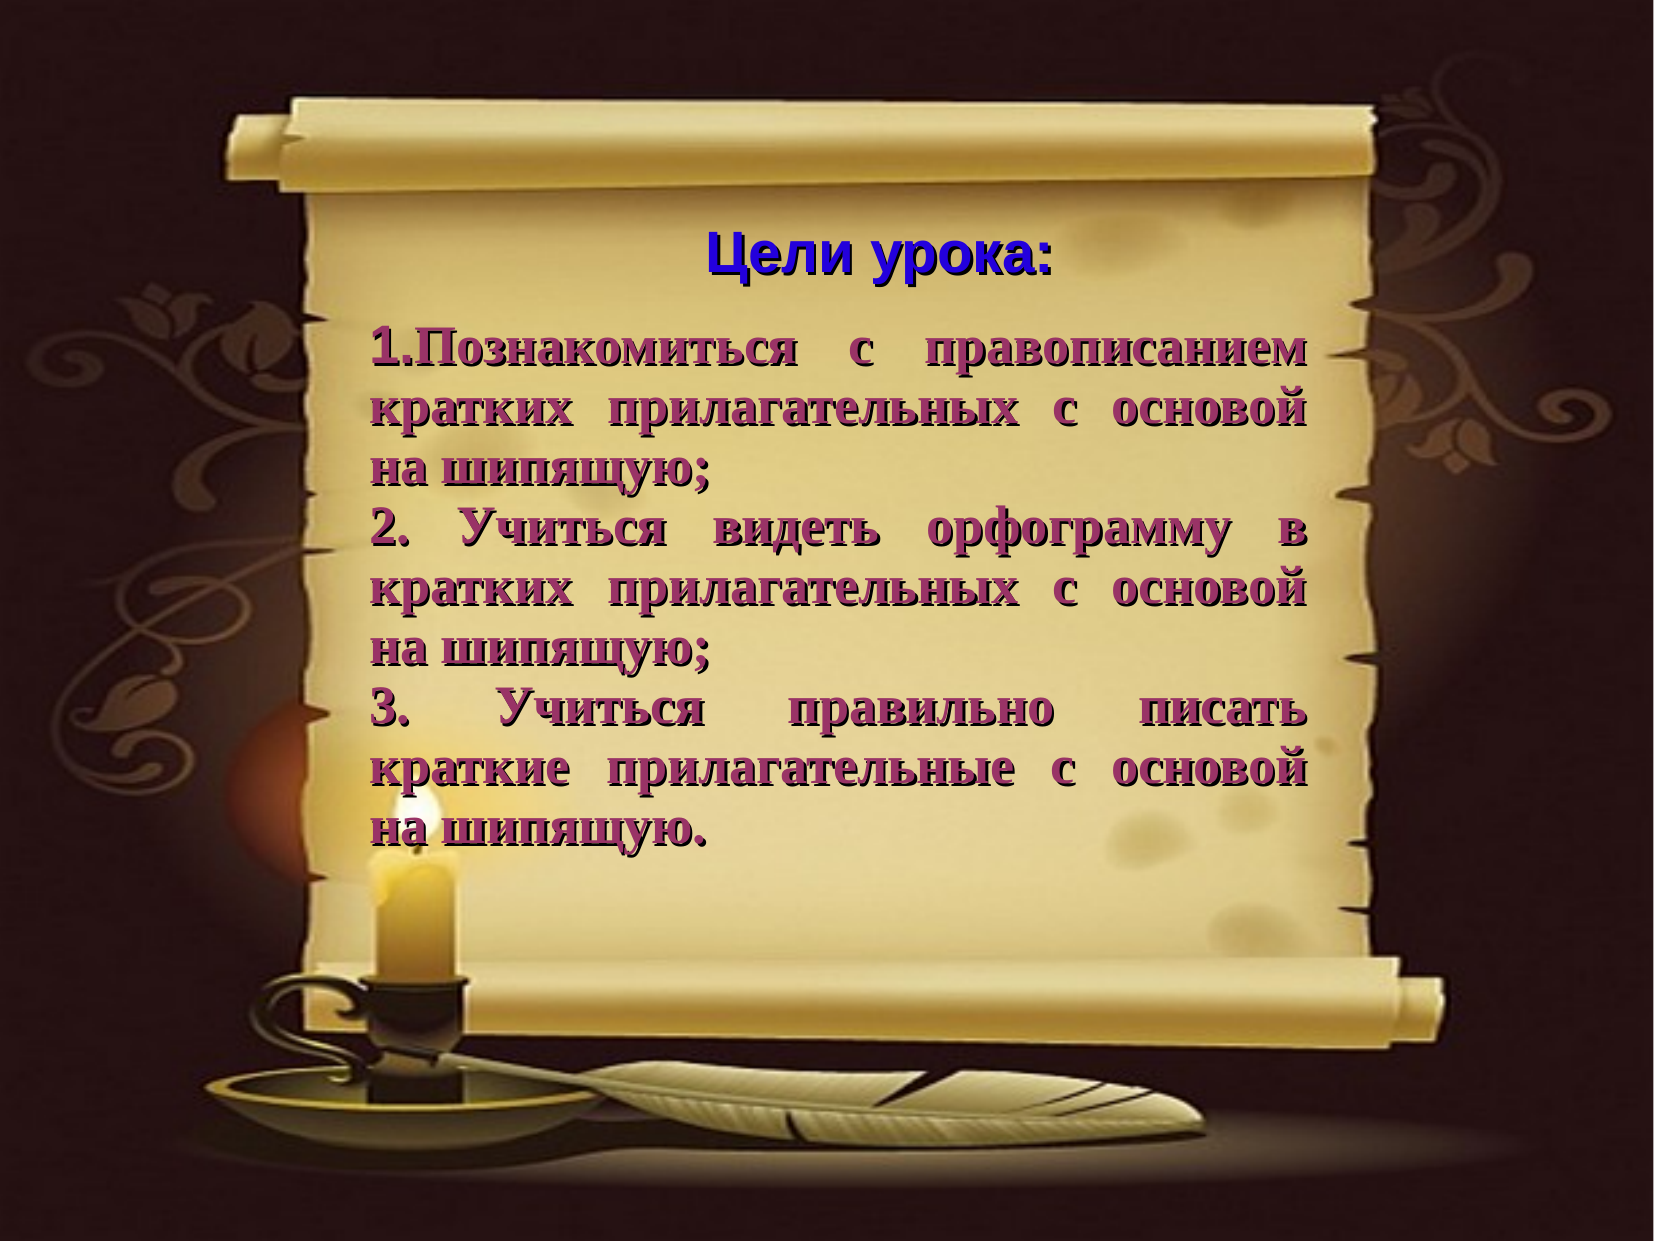

Цели урока:
1.Познакомиться с правописанием кратких прилагательных с основой на шипящую;
2. Учиться видеть орфограмму в кратких прилагательных с основой на шипящую;
3. Учиться правильно писать краткие прилагательные с основой на шипящую.